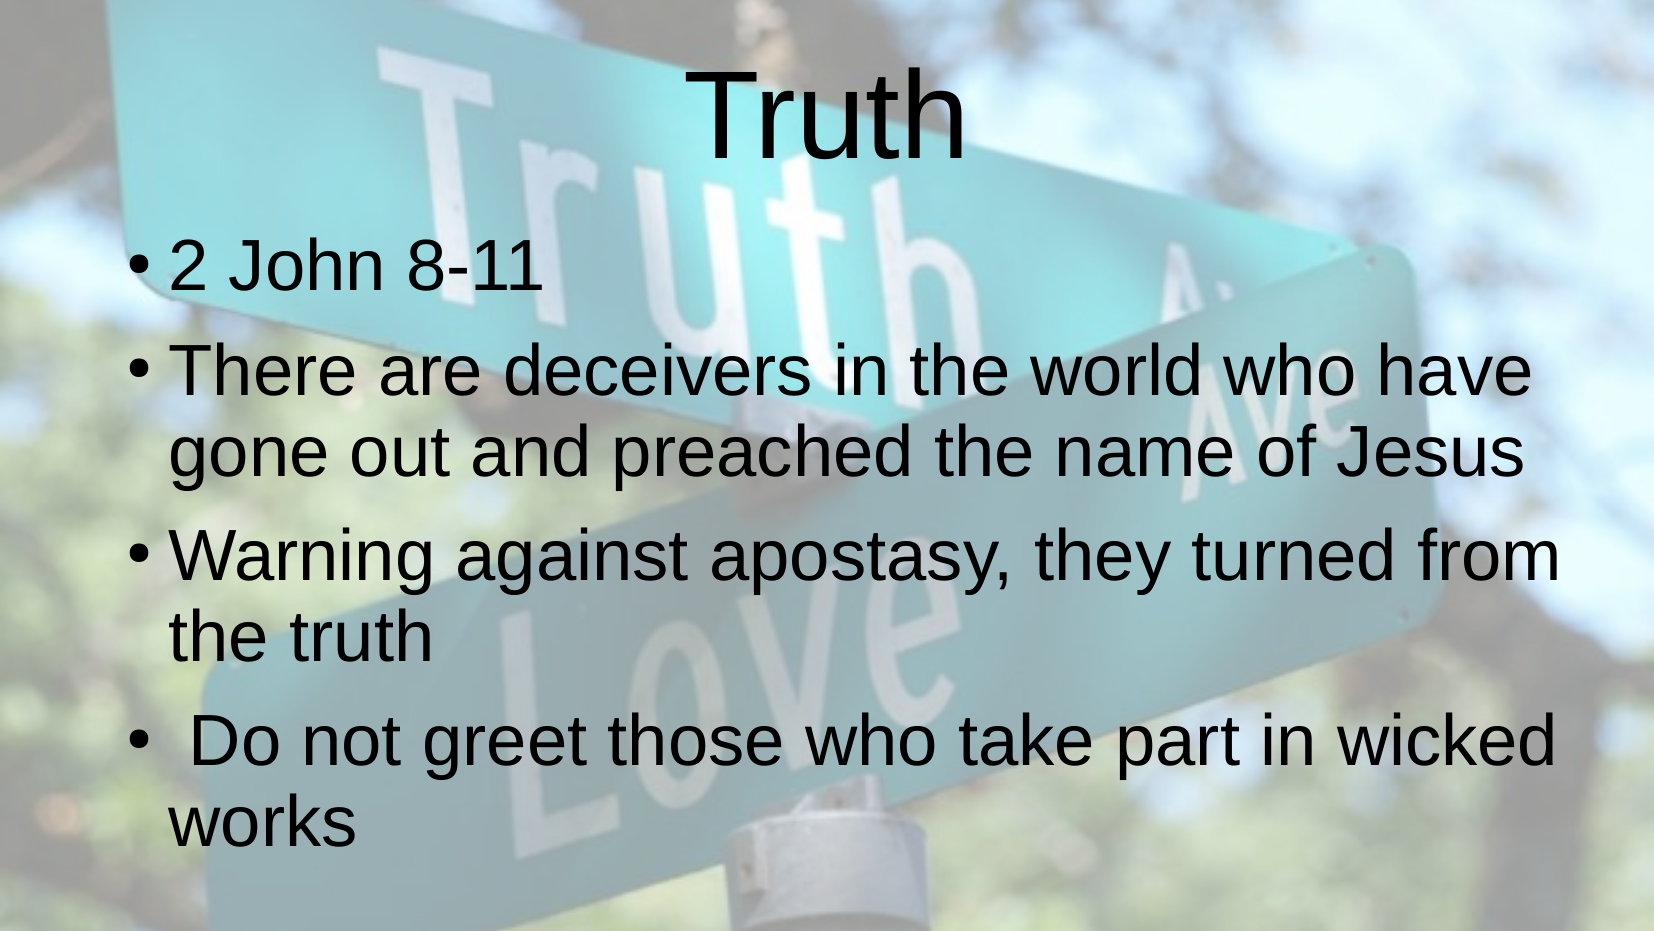

# Truth
2 John 8-11
There are deceivers in the world who have gone out and preached the name of Jesus
Warning against apostasy, they turned from the truth
 Do not greet those who take part in wicked works